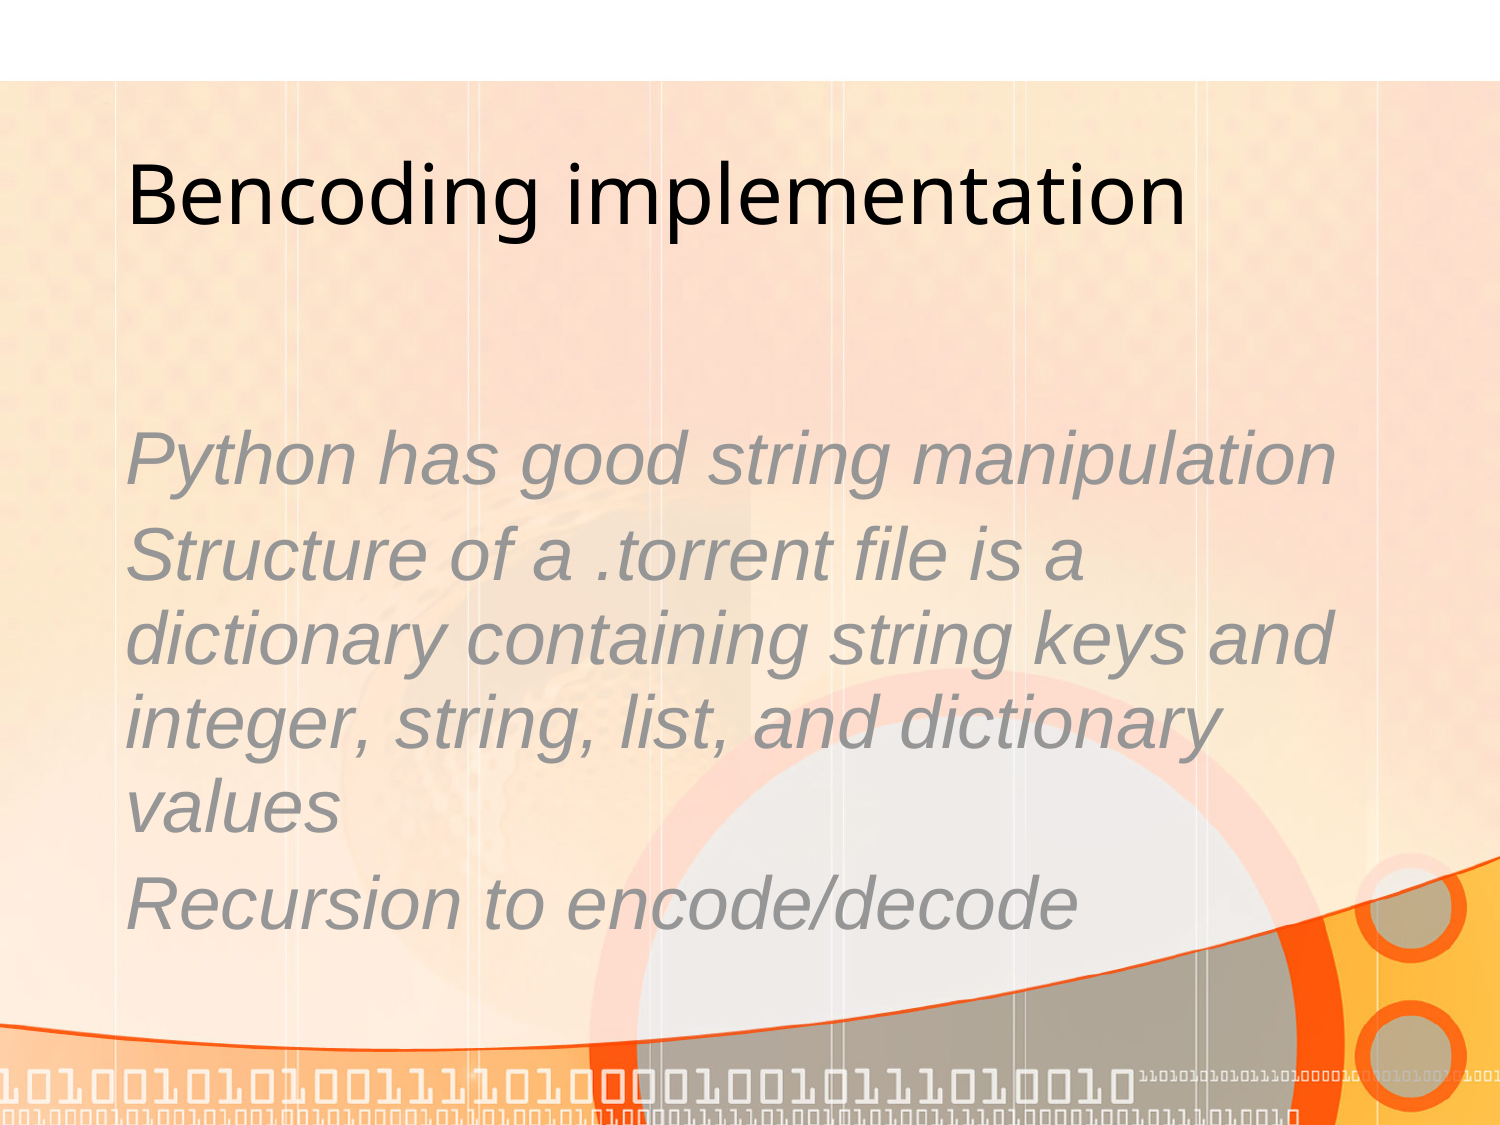

# Bencoding implementation
Python has good string manipulation
Structure of a .torrent file is a dictionary containing string keys and integer, string, list, and dictionary values
Recursion to encode/decode